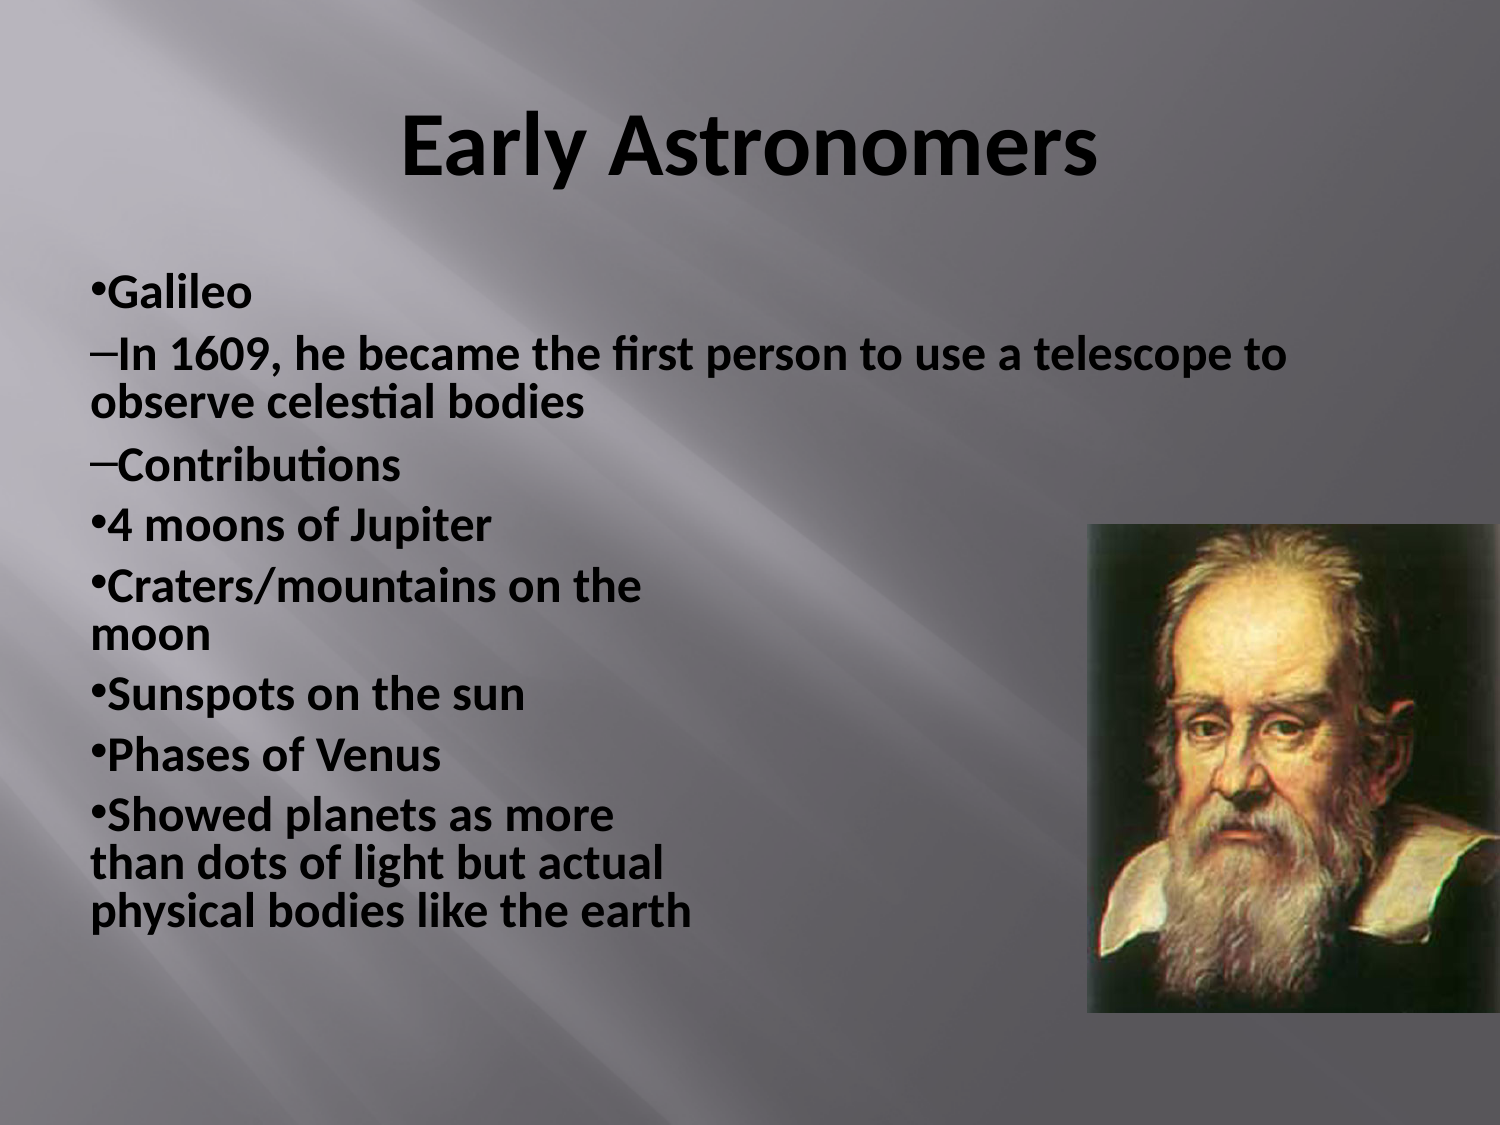

Early Astronomers
Galileo
In 1609, he became the first person to use a telescope to observe celestial bodies
Contributions
4 moons of Jupiter
Craters/mountains on the
moon
Sunspots on the sun
Phases of Venus
Showed planets as more
than dots of light but actual
physical bodies like the earth